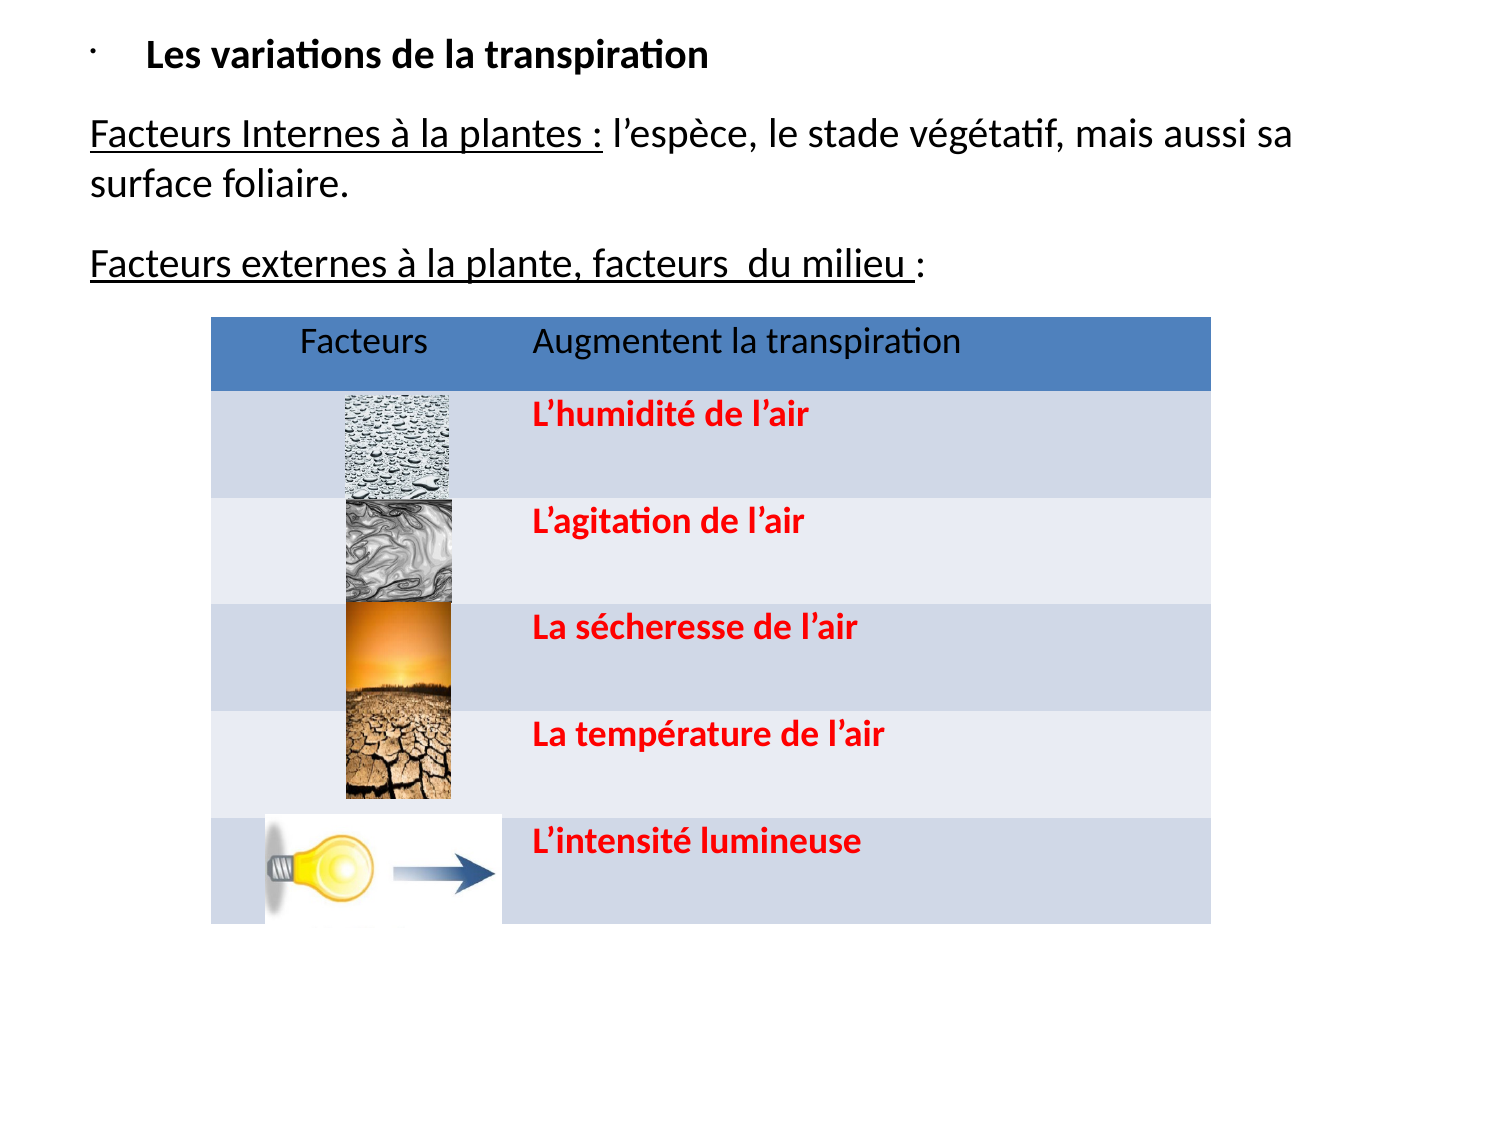

# Les variations de la transpiration
Facteurs Internes à la plantes : l’espèce, le stade végétatif, mais aussi sa surface foliaire.
Facteurs externes à la plante, facteurs du milieu :
| Facteurs | Augmentent la transpiration |
| --- | --- |
| | L’humidité de l’air |
| | L’agitation de l’air |
| | La sécheresse de l’air |
| | La température de l’air |
| | L’intensité lumineuse |